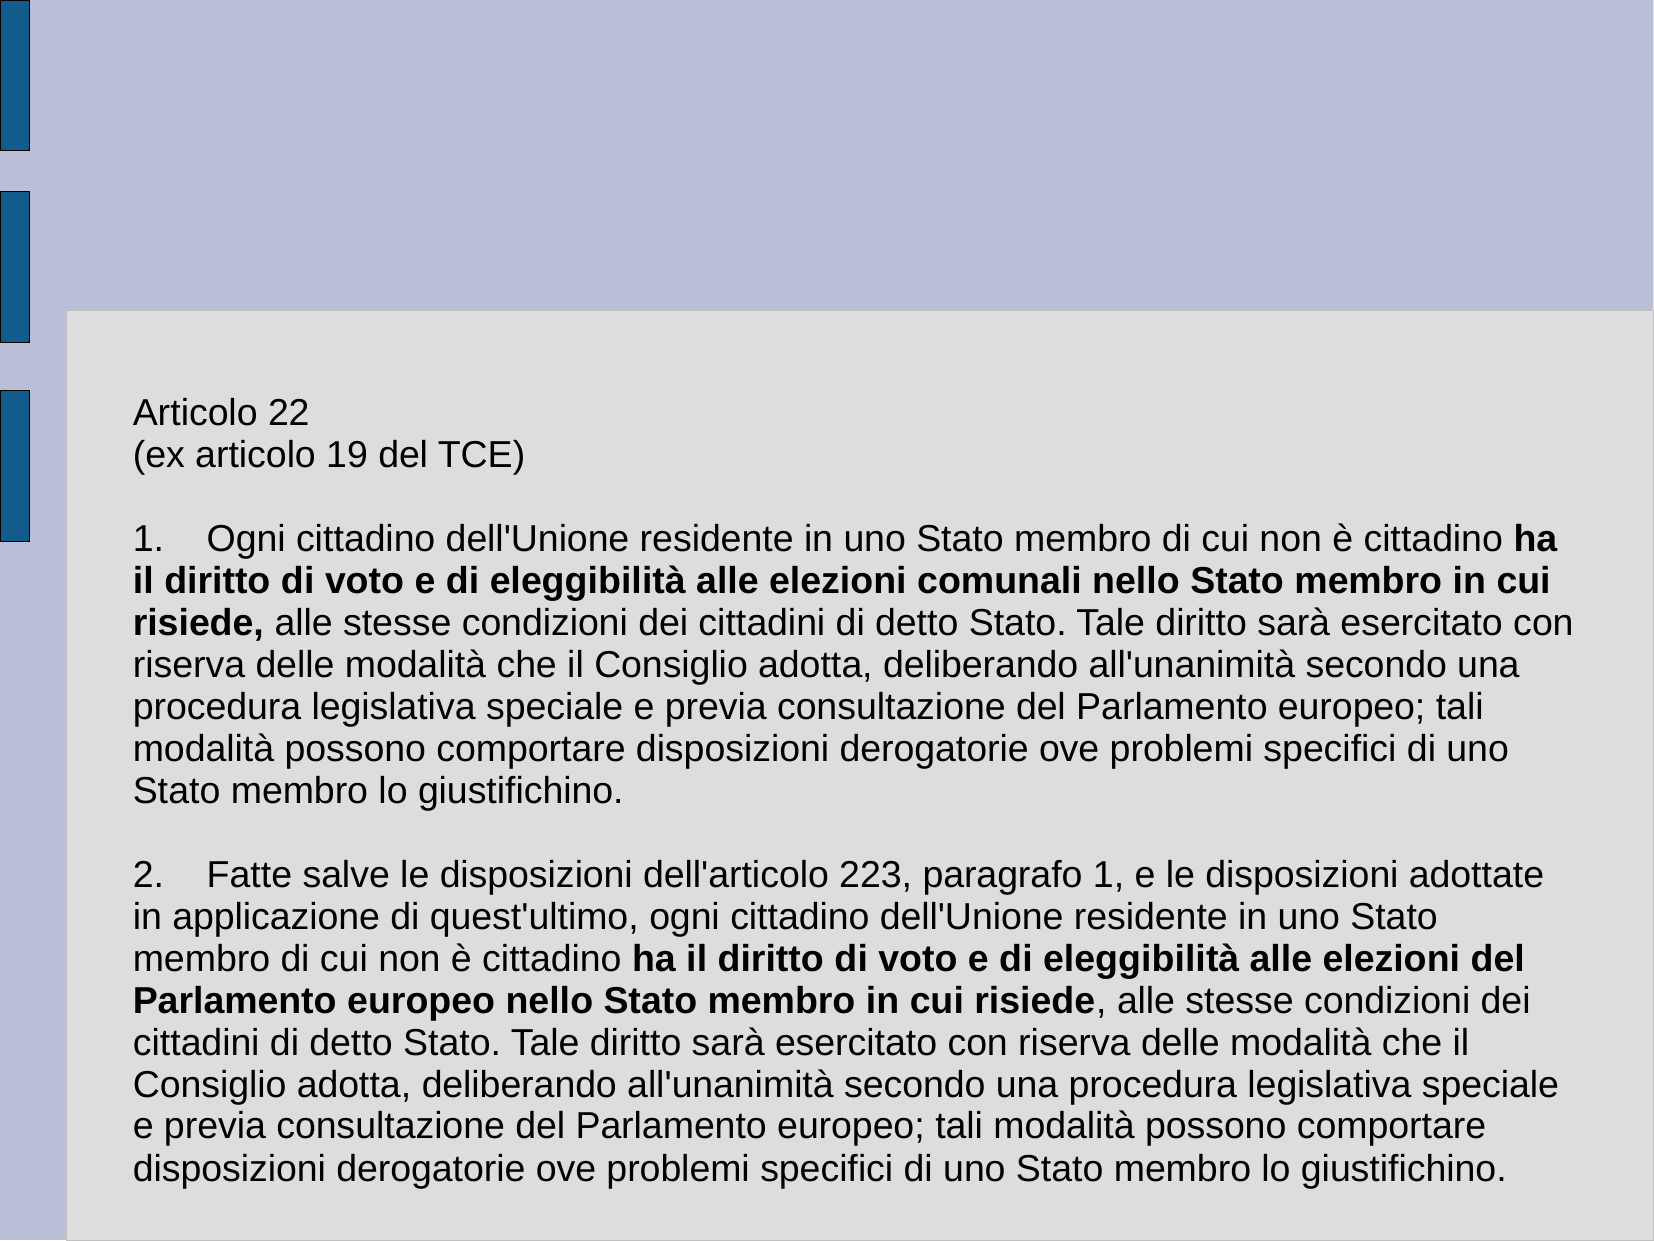

Articolo 22
(ex articolo 19 del TCE)
1.	Ogni cittadino dell'Unione residente in uno Stato membro di cui non è cittadino ha il diritto di voto e di eleggibilità alle elezioni comunali nello Stato membro in cui risiede, alle stesse condizioni dei cittadini di detto Stato. Tale diritto sarà esercitato con riserva delle modalità che il Consiglio adotta, deliberando all'unanimità secondo una procedura legislativa speciale e previa consultazione del Parlamento europeo; tali modalità possono comportare disposizioni derogatorie ove problemi specifici di uno Stato membro lo giustifichino.
2.	Fatte salve le disposizioni dell'articolo 223, paragrafo 1, e le disposizioni adottate in applicazione di quest'ultimo, ogni cittadino dell'Unione residente in uno Stato membro di cui non è cittadino ha il diritto di voto e di eleggibilità alle elezioni del Parlamento europeo nello Stato membro in cui risiede, alle stesse condizioni dei cittadini di detto Stato. Tale diritto sarà esercitato con riserva delle modalità che il Consiglio adotta, deliberando all'unanimità secondo una procedura legislativa speciale e previa consultazione del Parlamento europeo; tali modalità possono comportare disposizioni derogatorie ove problemi specifici di uno Stato membro lo giustifichino.